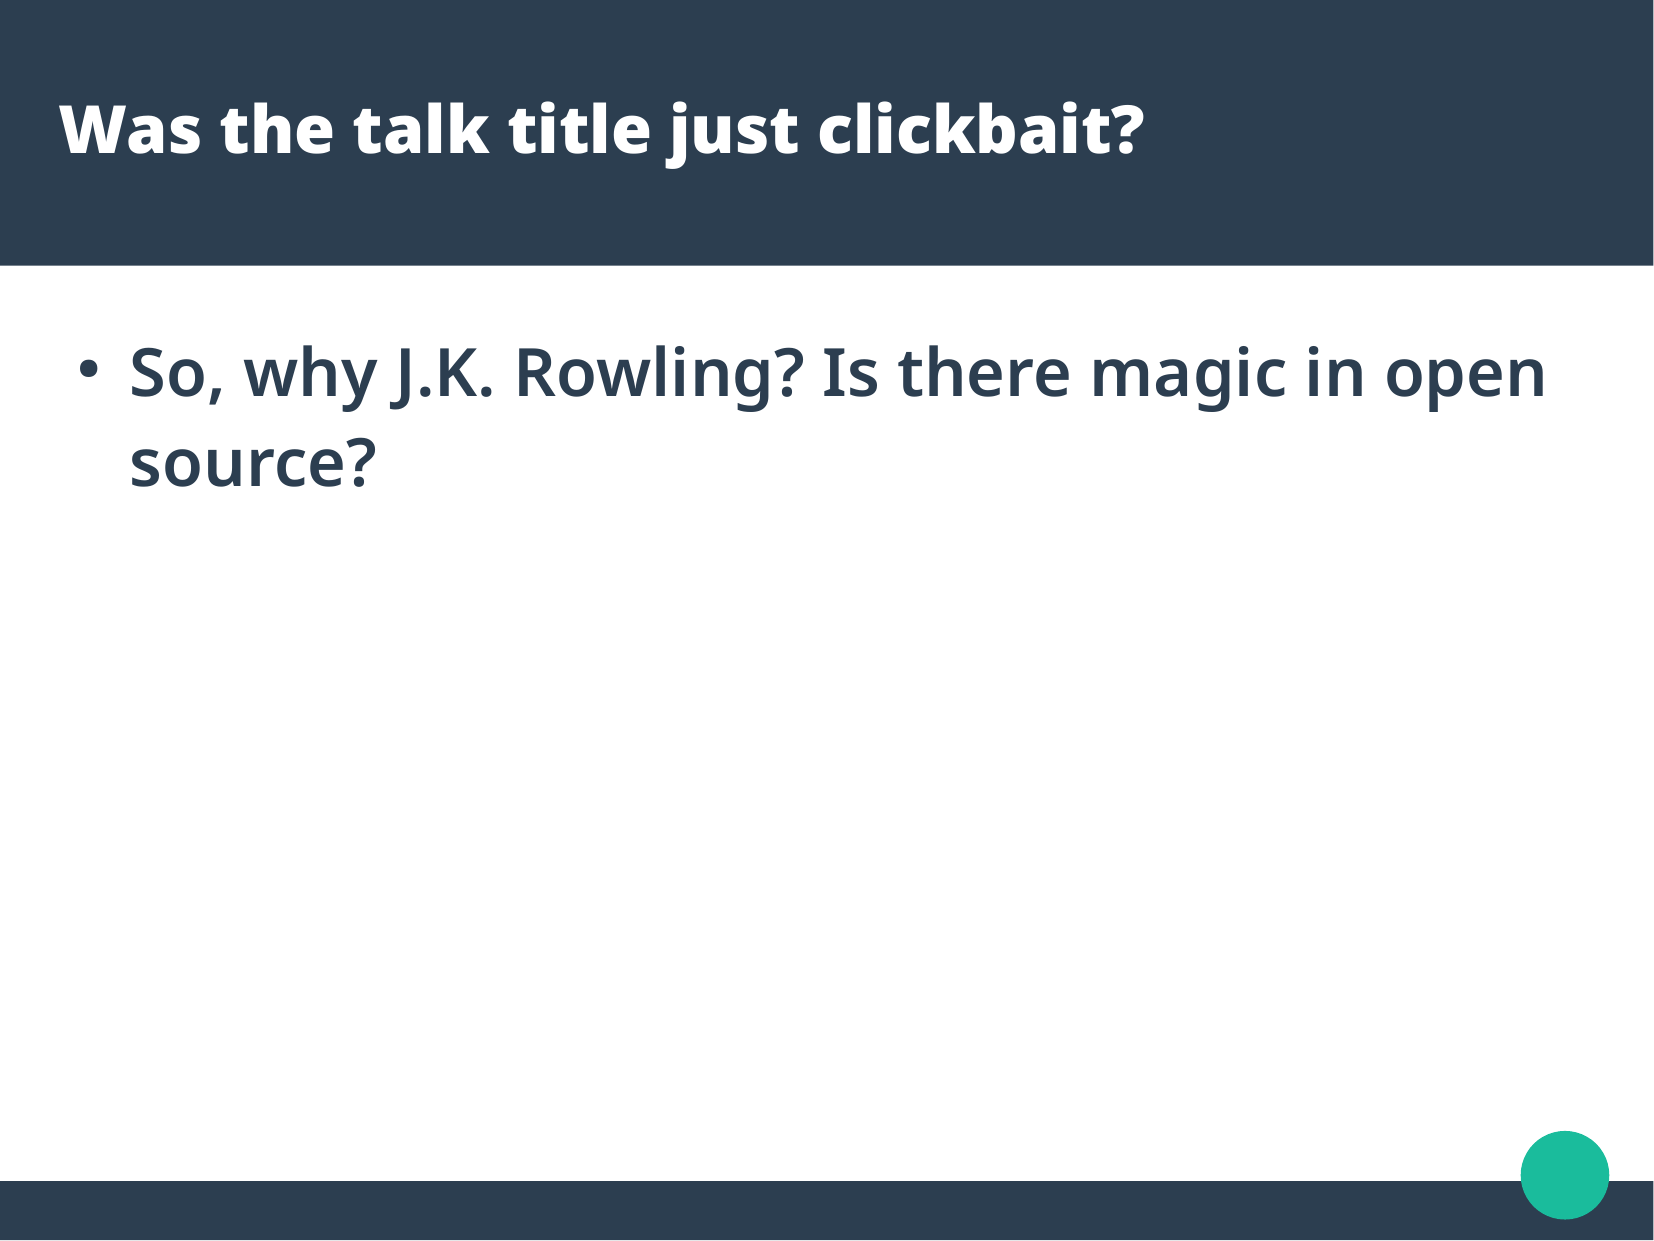

# Was the talk title just clickbait?
So, why J.K. Rowling? Is there magic in open source?